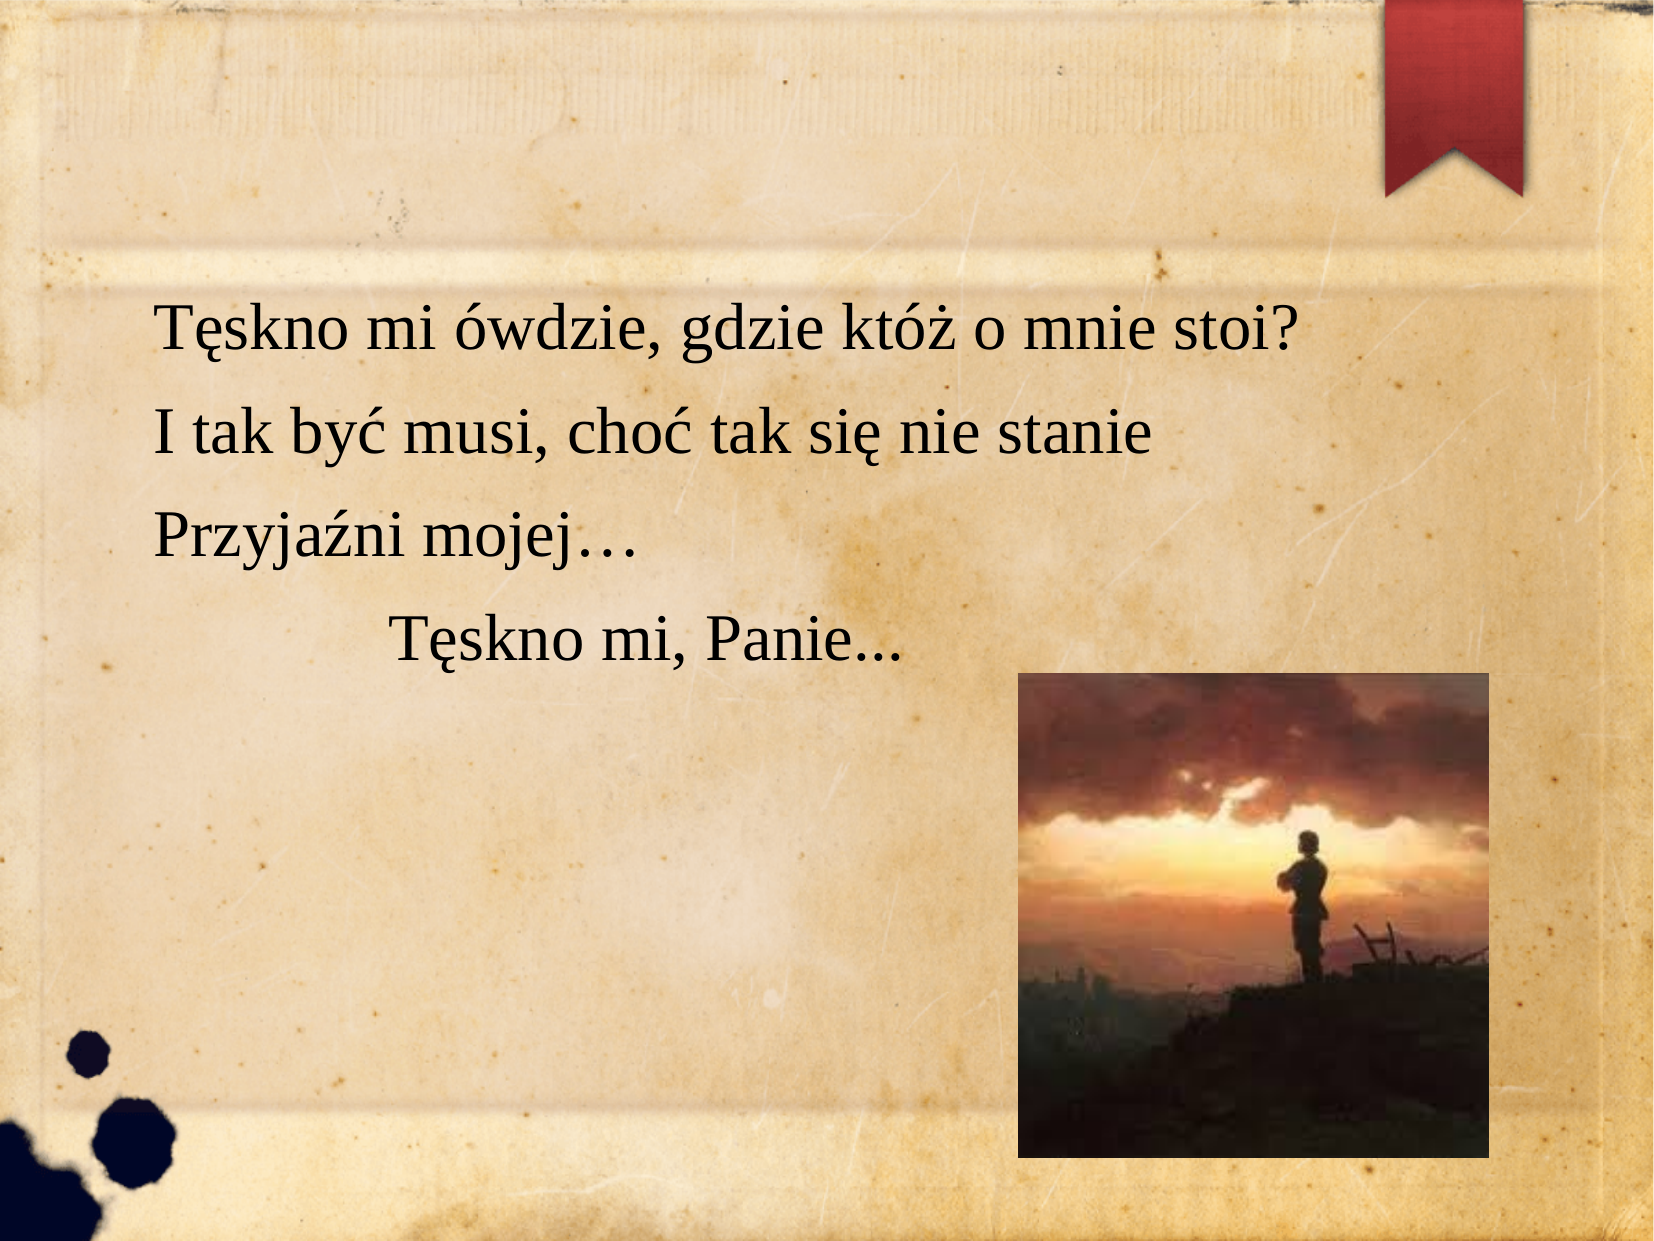

#
Tęskno mi ówdzie, gdzie któż o mnie stoi?
I tak być musi, choć tak się nie stanie
Przyjaźni mojej…
 Tęskno mi, Panie...